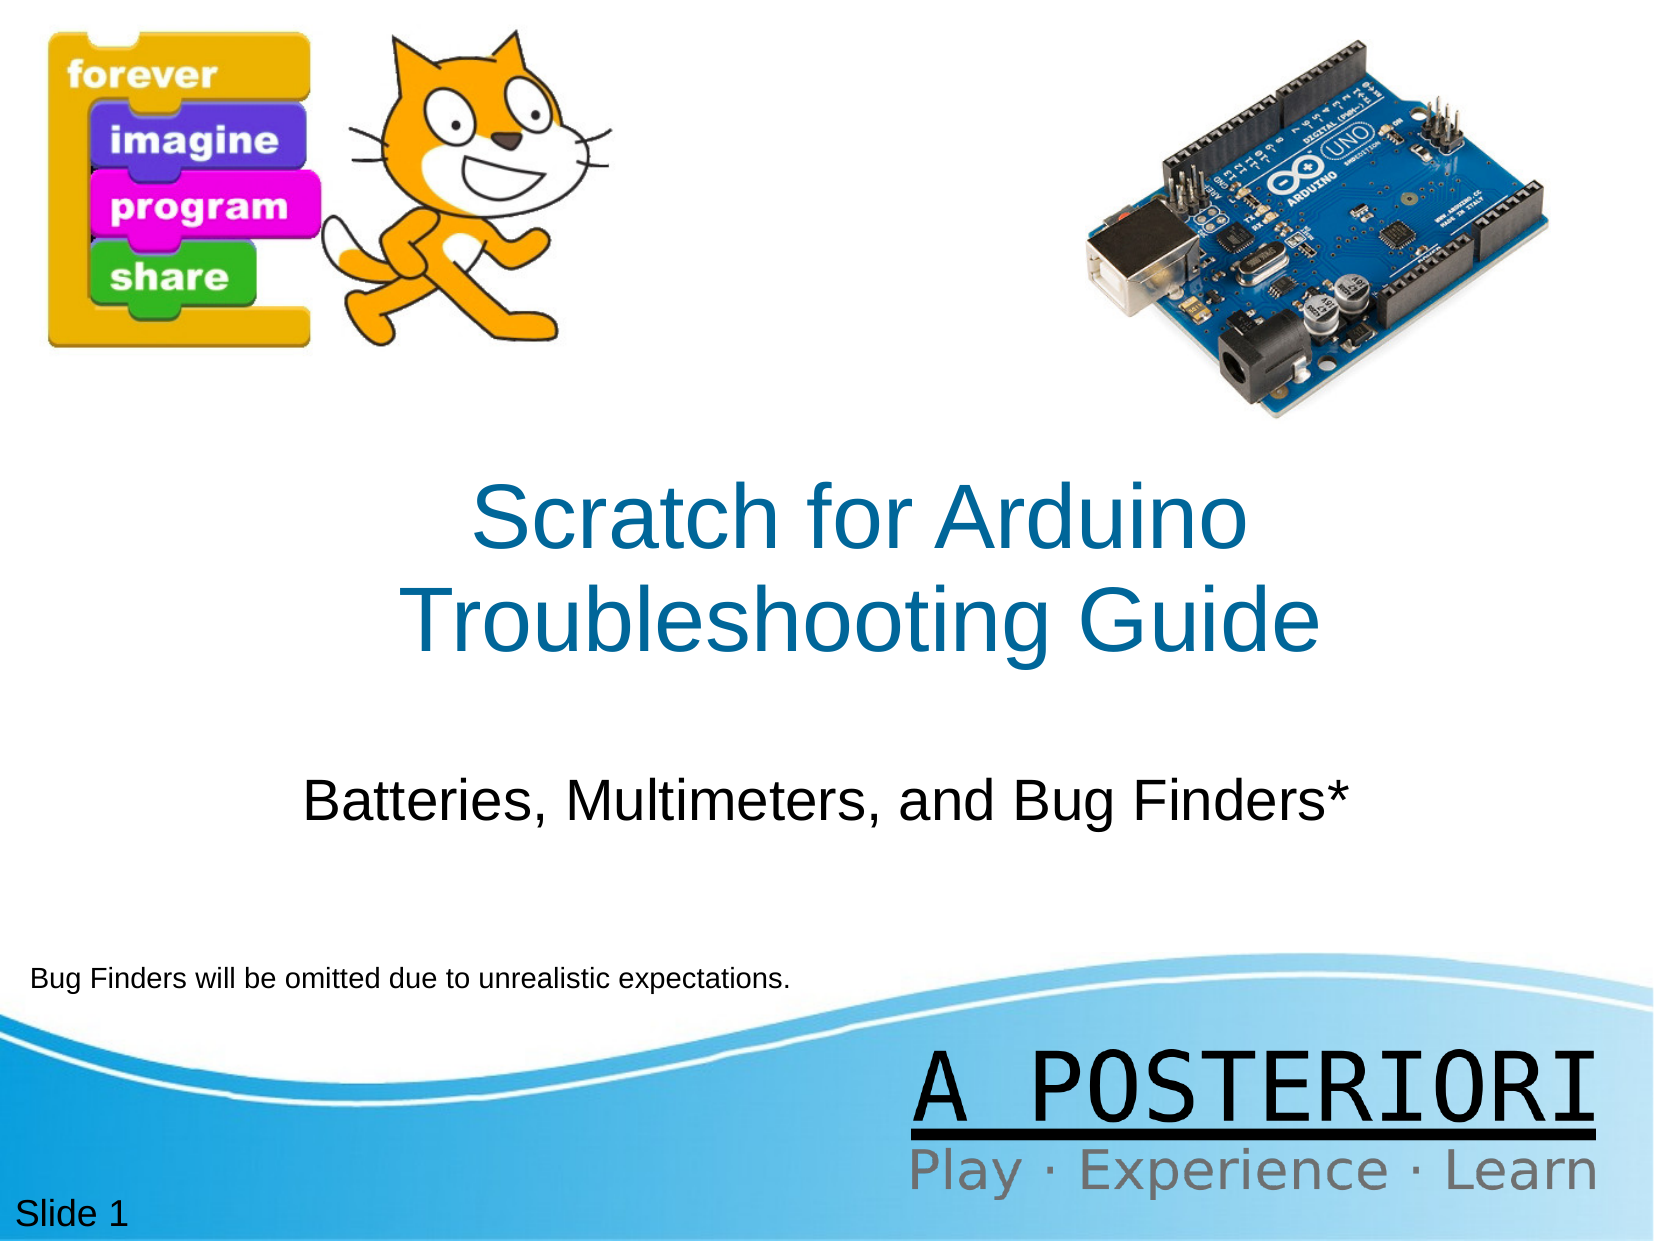

# Scratch for Arduino Troubleshooting Guide
Batteries, Multimeters, and Bug Finders*
Bug Finders will be omitted due to unrealistic expectations.